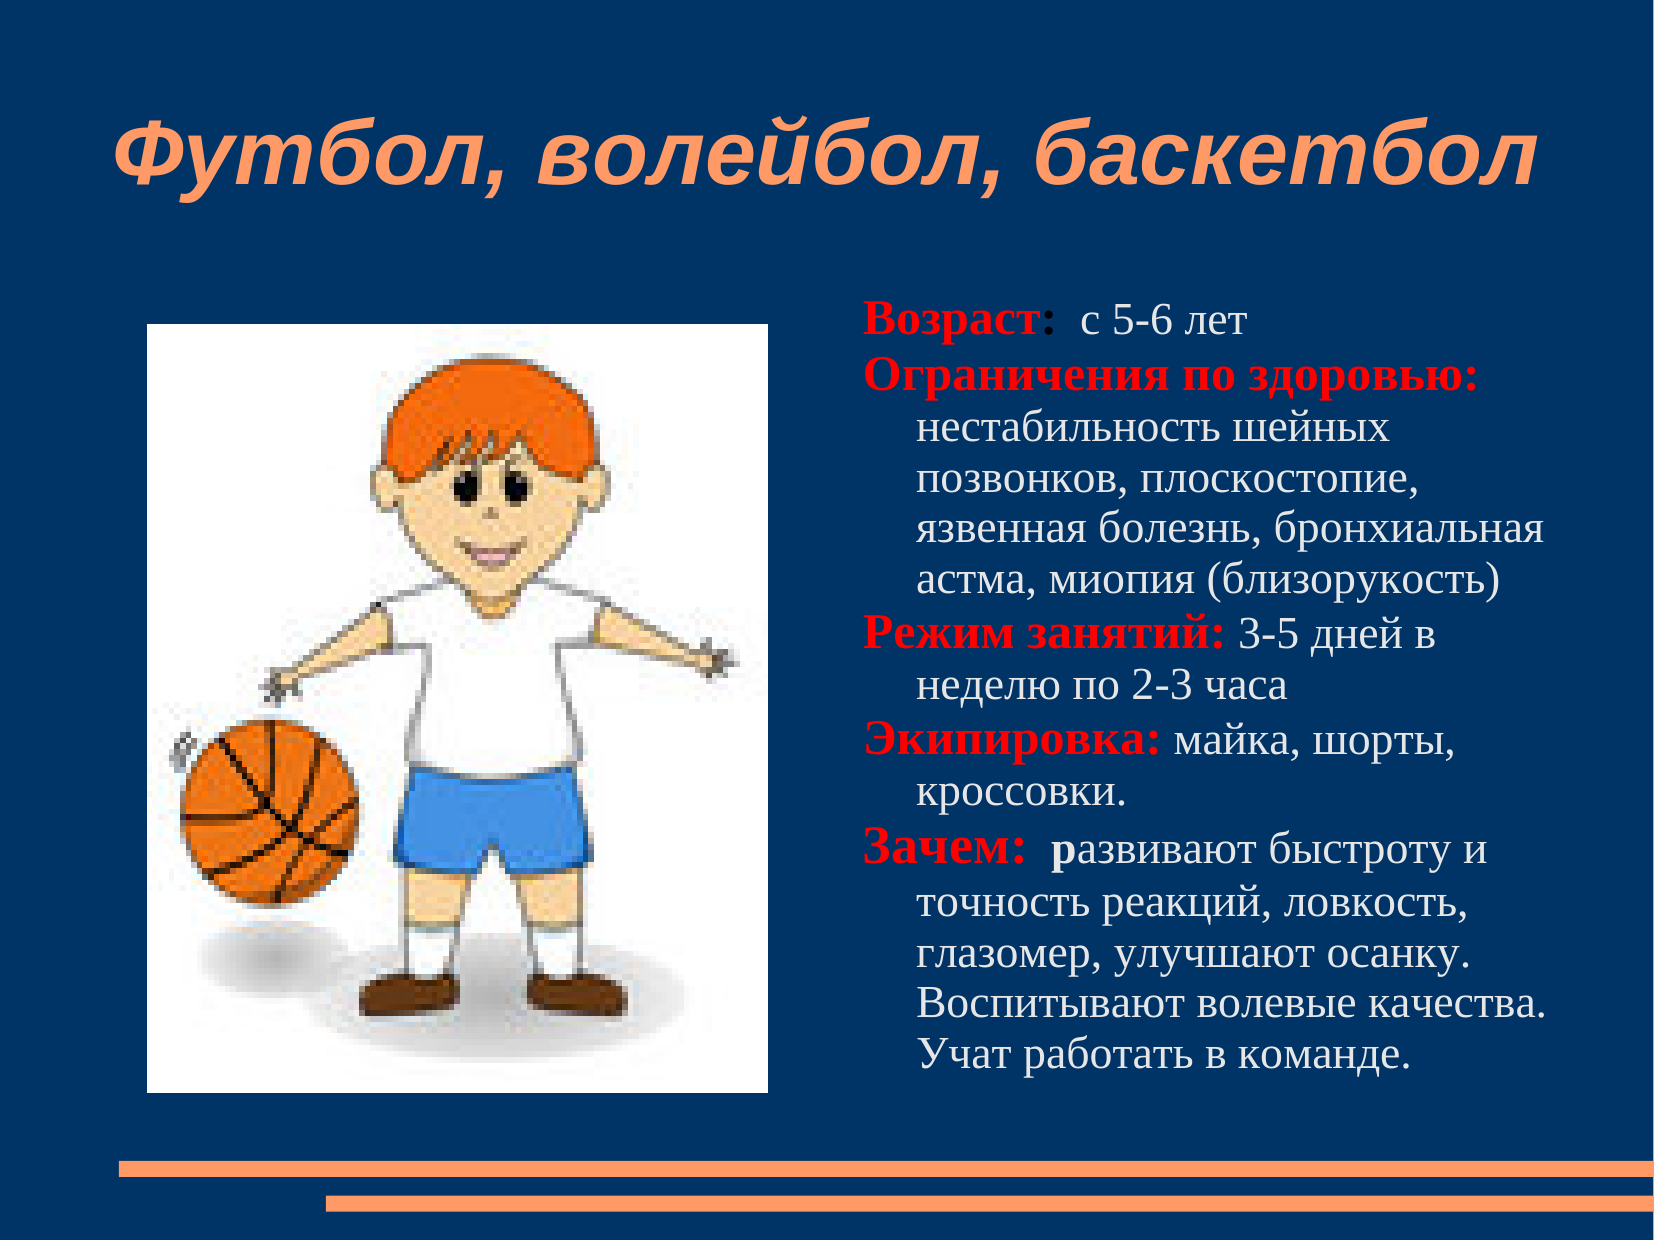

# Футбол, волейбол, баскетбол
Возраст: с 5-6 лет
Ограничения по здоровью: нестабильность шейных позвонков, плоскостопие, язвенная болезнь, бронхиальная астма, миопия (близорукость)
Режим занятий: 3-5 дней в неделю по 2-3 часа
Экипировка: майка, шорты, кроссовки.
Зачем: развивают быстроту и точность реакций, ловкость, глазомер, улучшают осанку. Воспитывают волевые качества. Учат работать в команде.